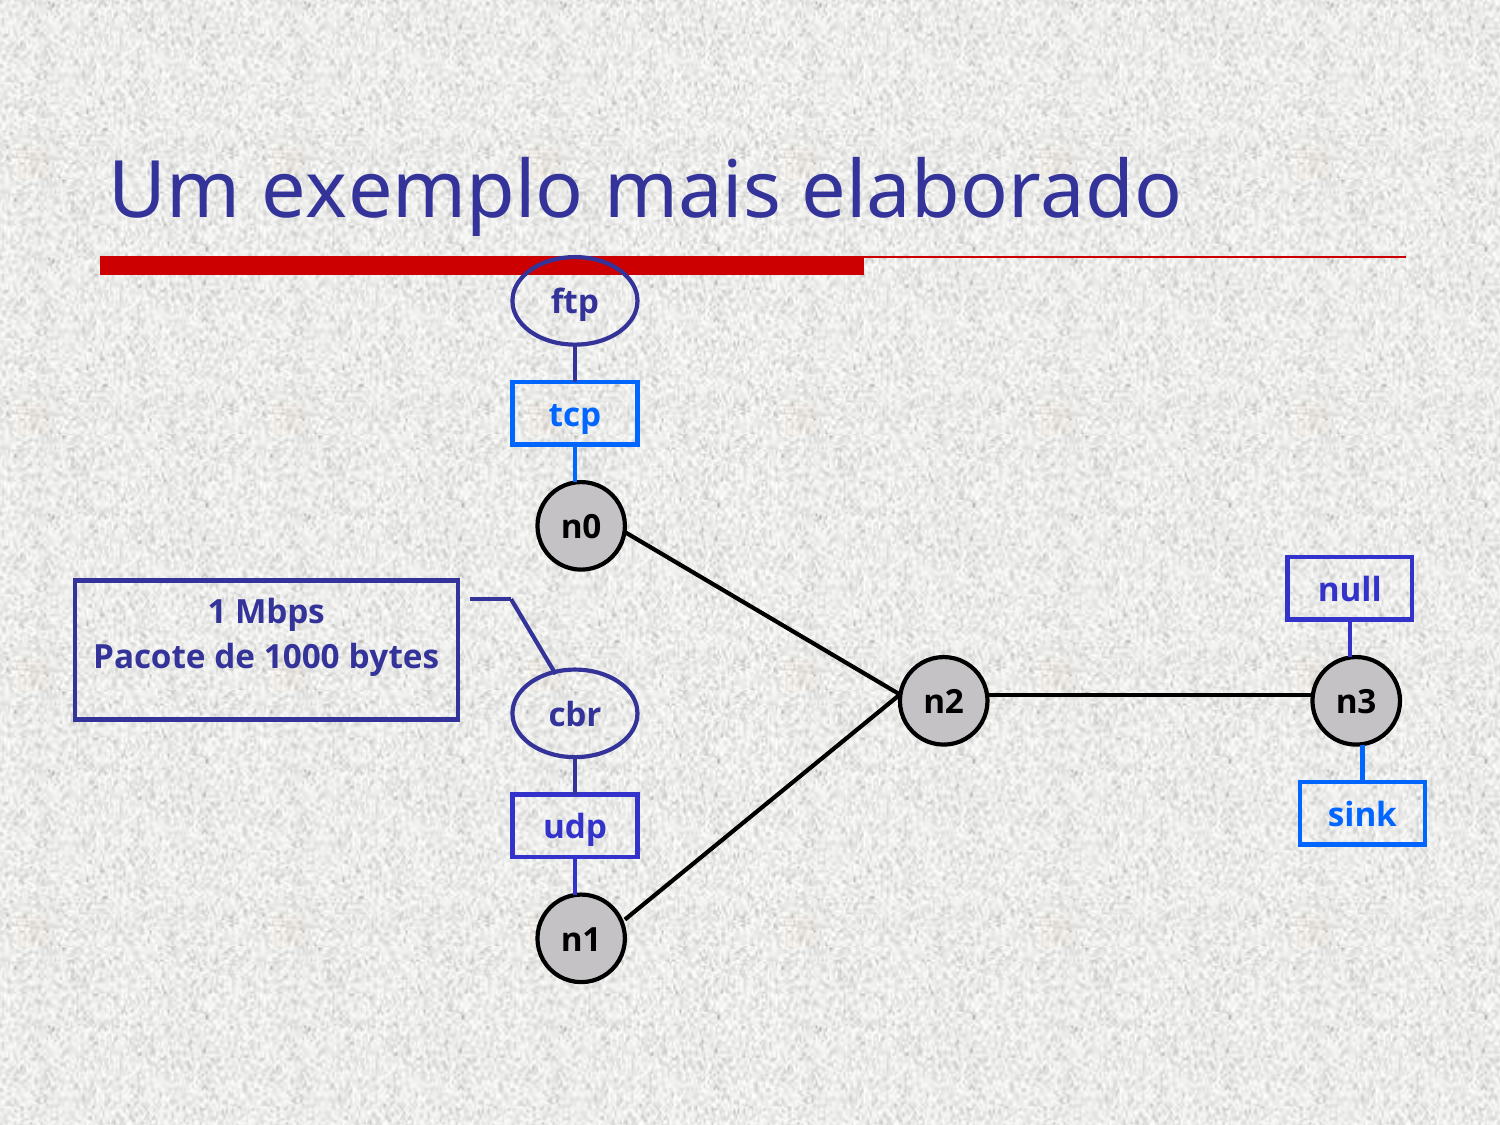

# Um exemplo mais elaborado
ftp
tcp
n0
null
1 Mbps
Pacote de 1000 bytes
n2
n3
cbr
udp
sink
n1